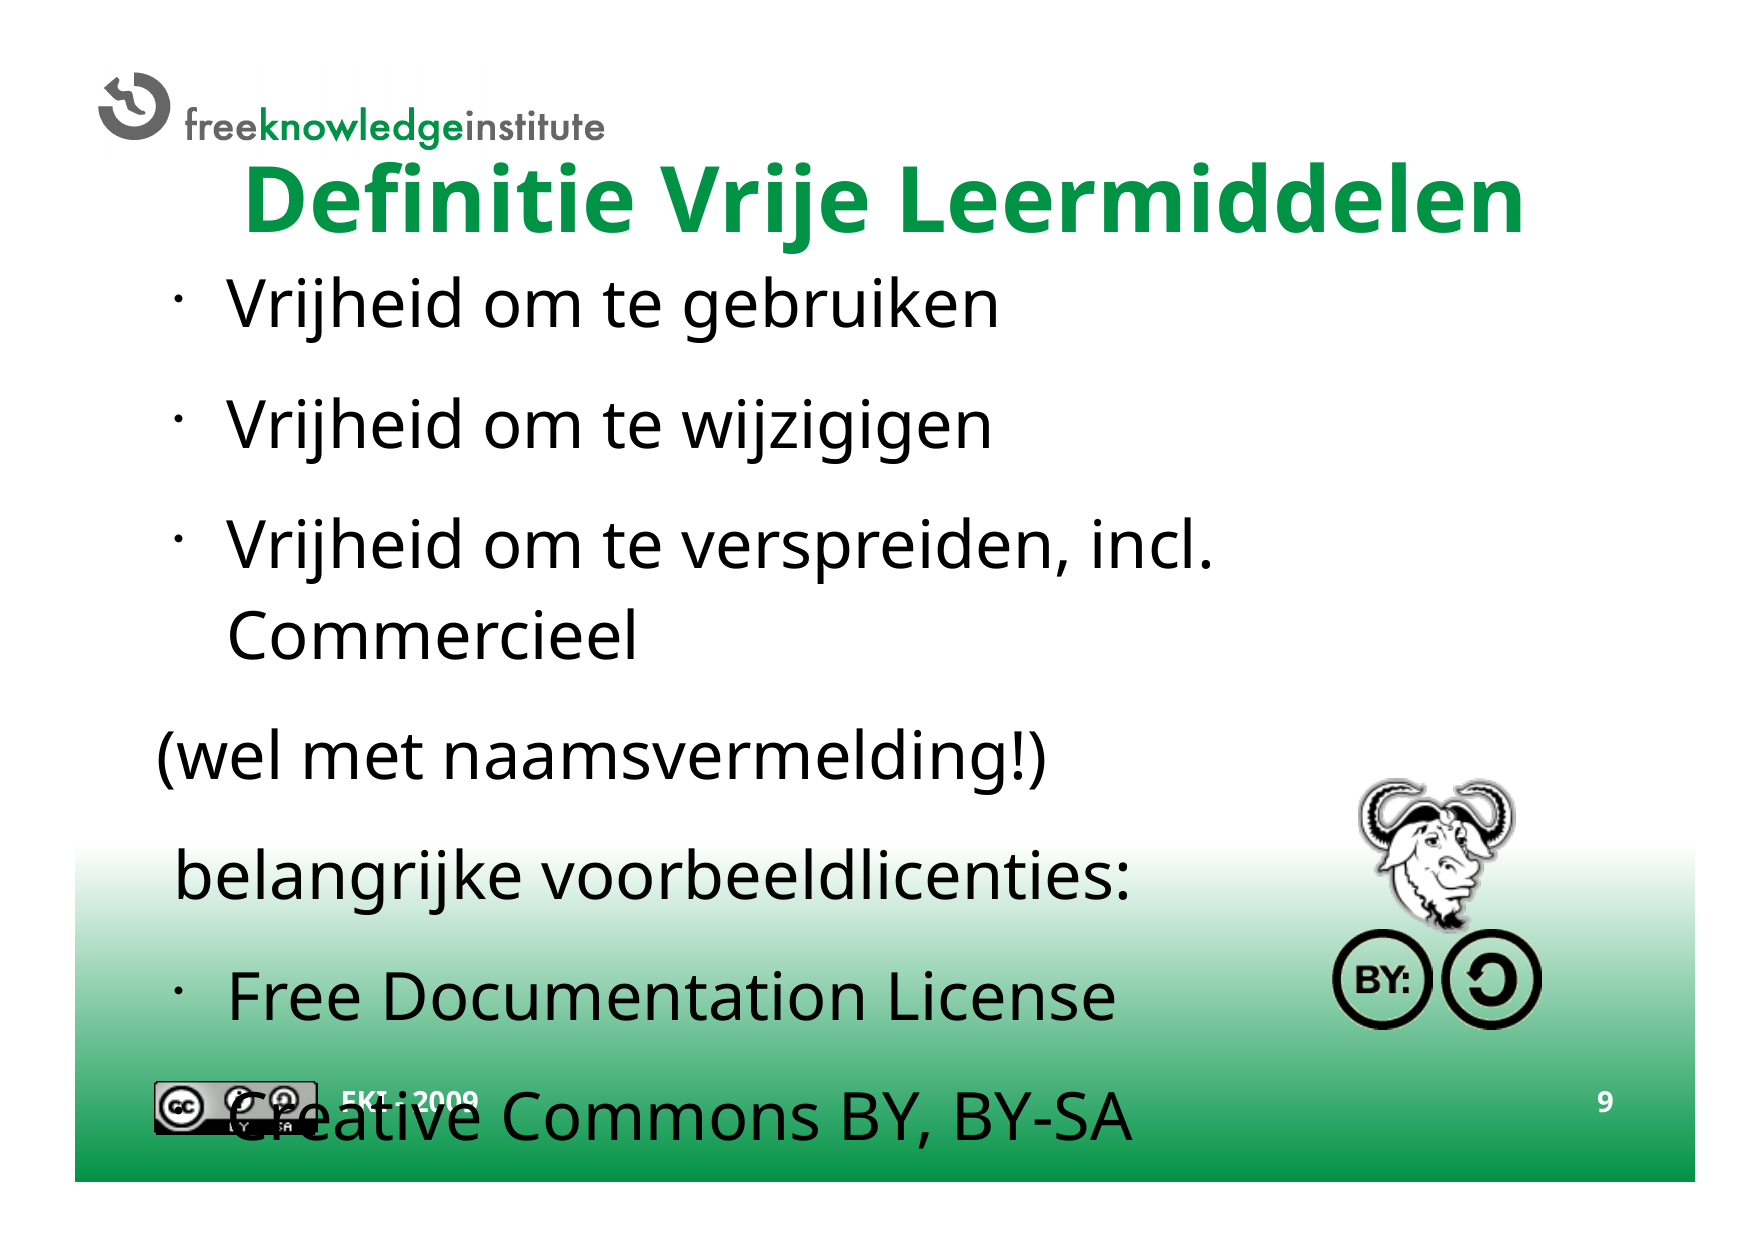

# Definitie Vrije Leermiddelen
Vrijheid om te gebruiken
Vrijheid om te wijzigigen
Vrijheid om te verspreiden, incl. Commercieel
(wel met naamsvermelding!)
belangrijke voorbeeldlicenties:
Free Documentation License
Creative Commons BY, BY-SA
9